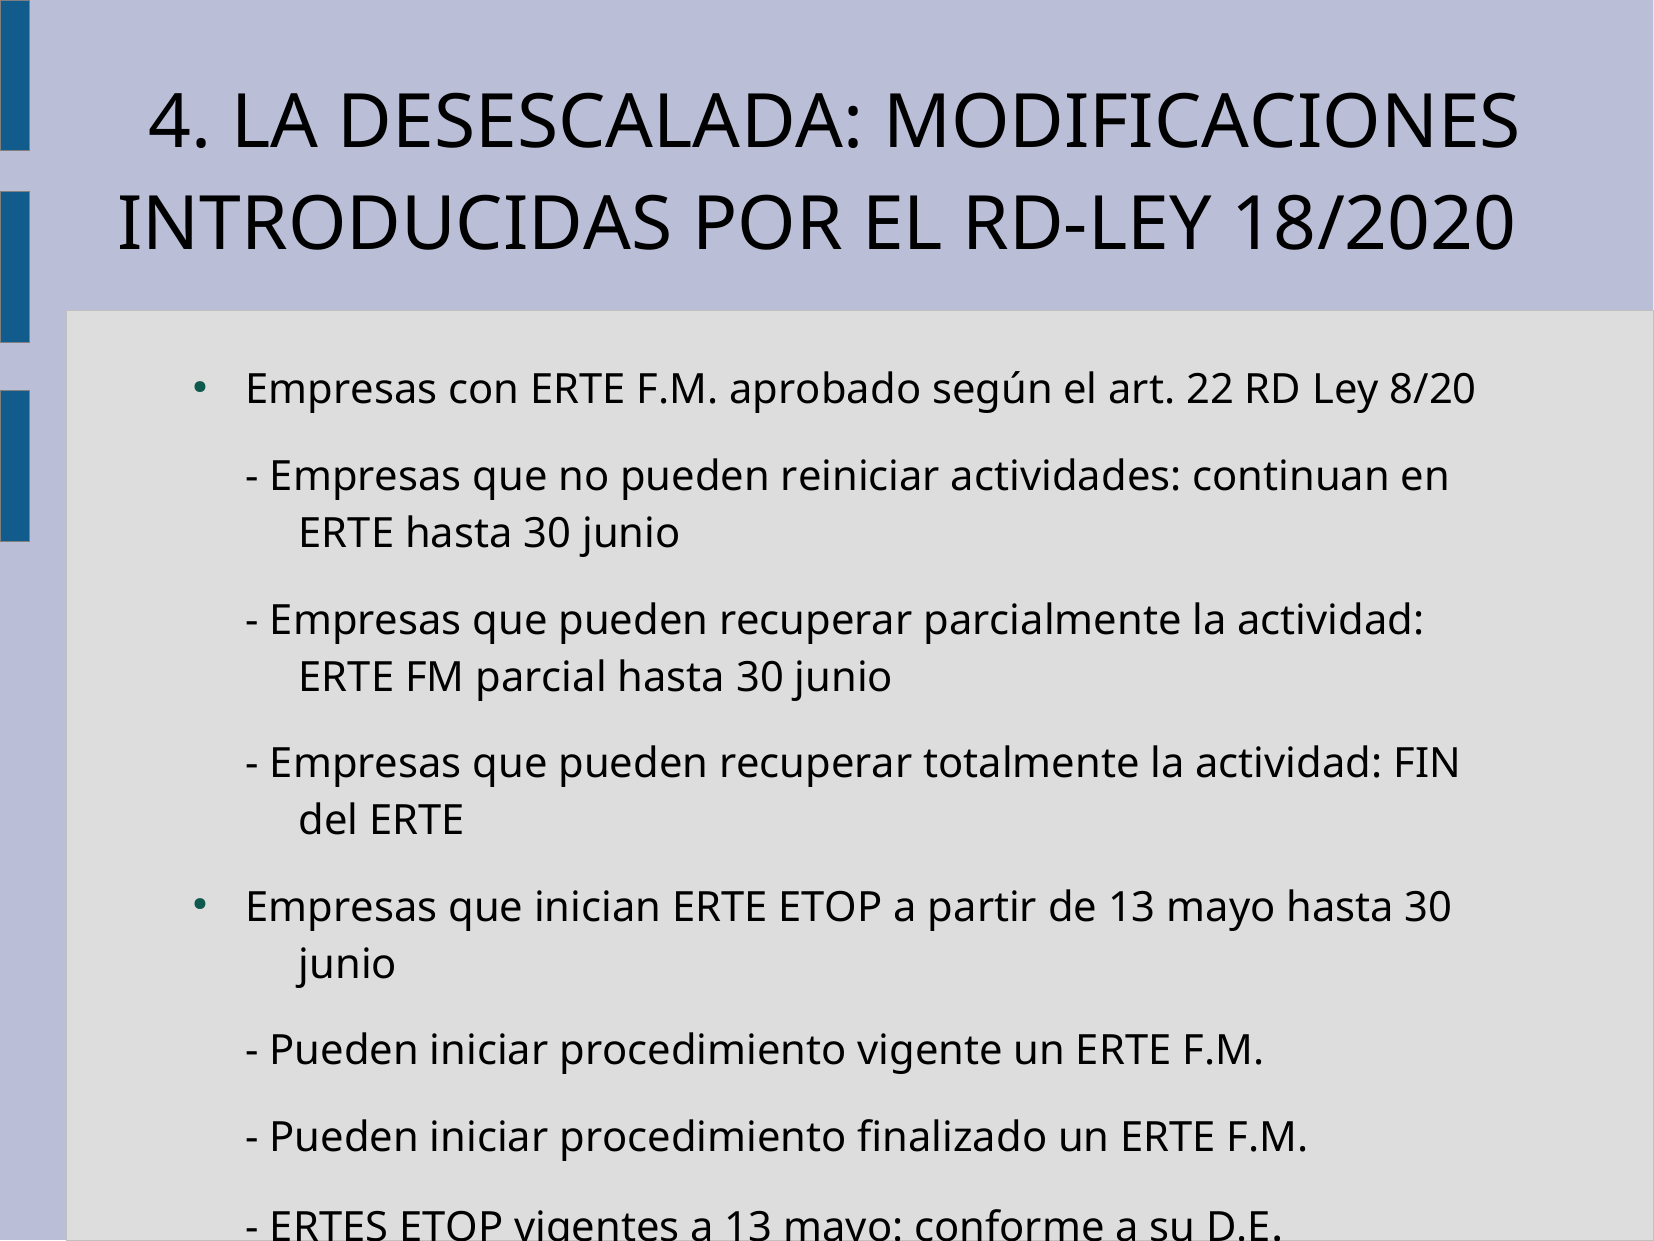

# 4. LA DESESCALADA: MODIFICACIONES INTRODUCIDAS POR EL RD-LEY 18/2020
Empresas con ERTE F.M. aprobado según el art. 22 RD Ley 8/20
- Empresas que no pueden reiniciar actividades: continuan en ERTE hasta 30 junio
- Empresas que pueden recuperar parcialmente la actividad: ERTE FM parcial hasta 30 junio
- Empresas que pueden recuperar totalmente la actividad: FIN del ERTE
Empresas que inician ERTE ETOP a partir de 13 mayo hasta 30 junio
- Pueden iniciar procedimiento vigente un ERTE F.M.
- Pueden iniciar procedimiento finalizado un ERTE F.M.
- ERTES ETOP vigentes a 13 mayo: conforme a su D.E.